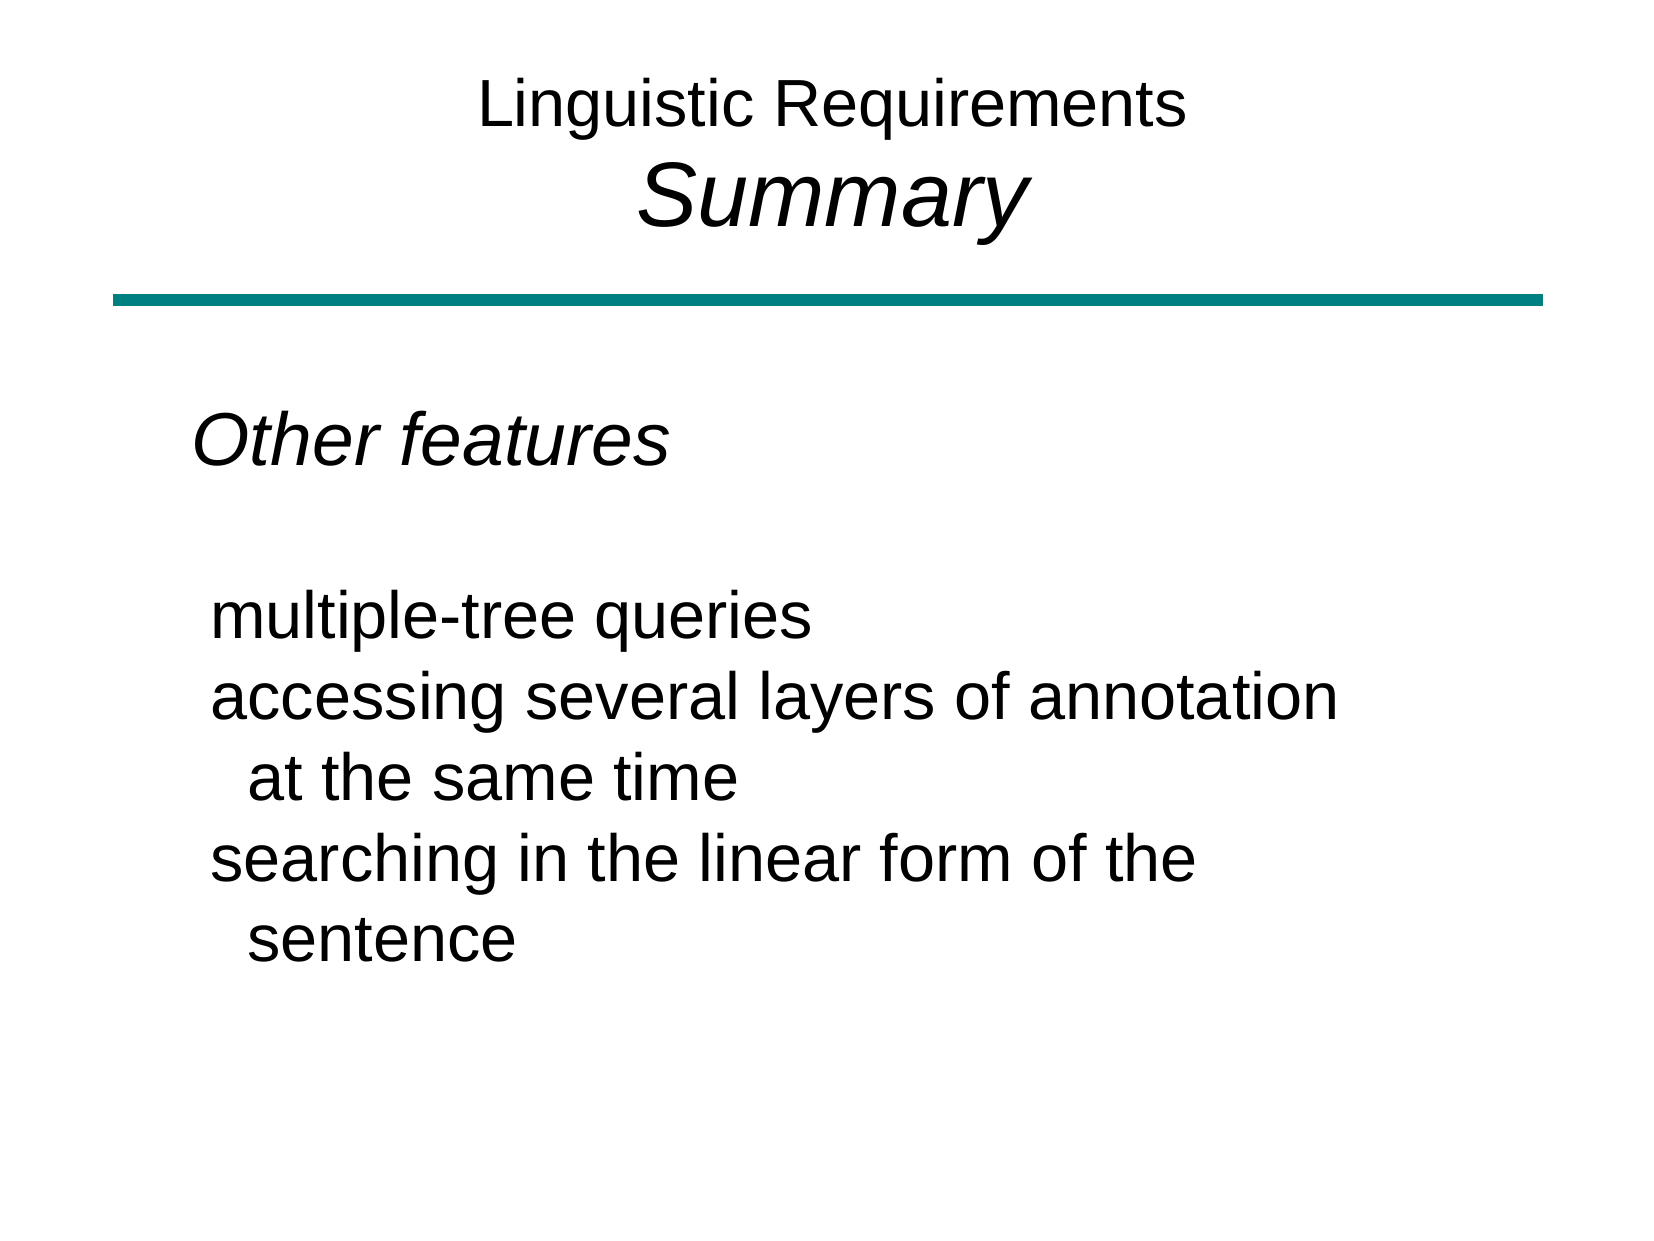

# Linguistic Requirements Summary
Other features
 multiple-tree queries
 accessing several layers of annotation
 at the same time
 searching in the linear form of the
 sentence